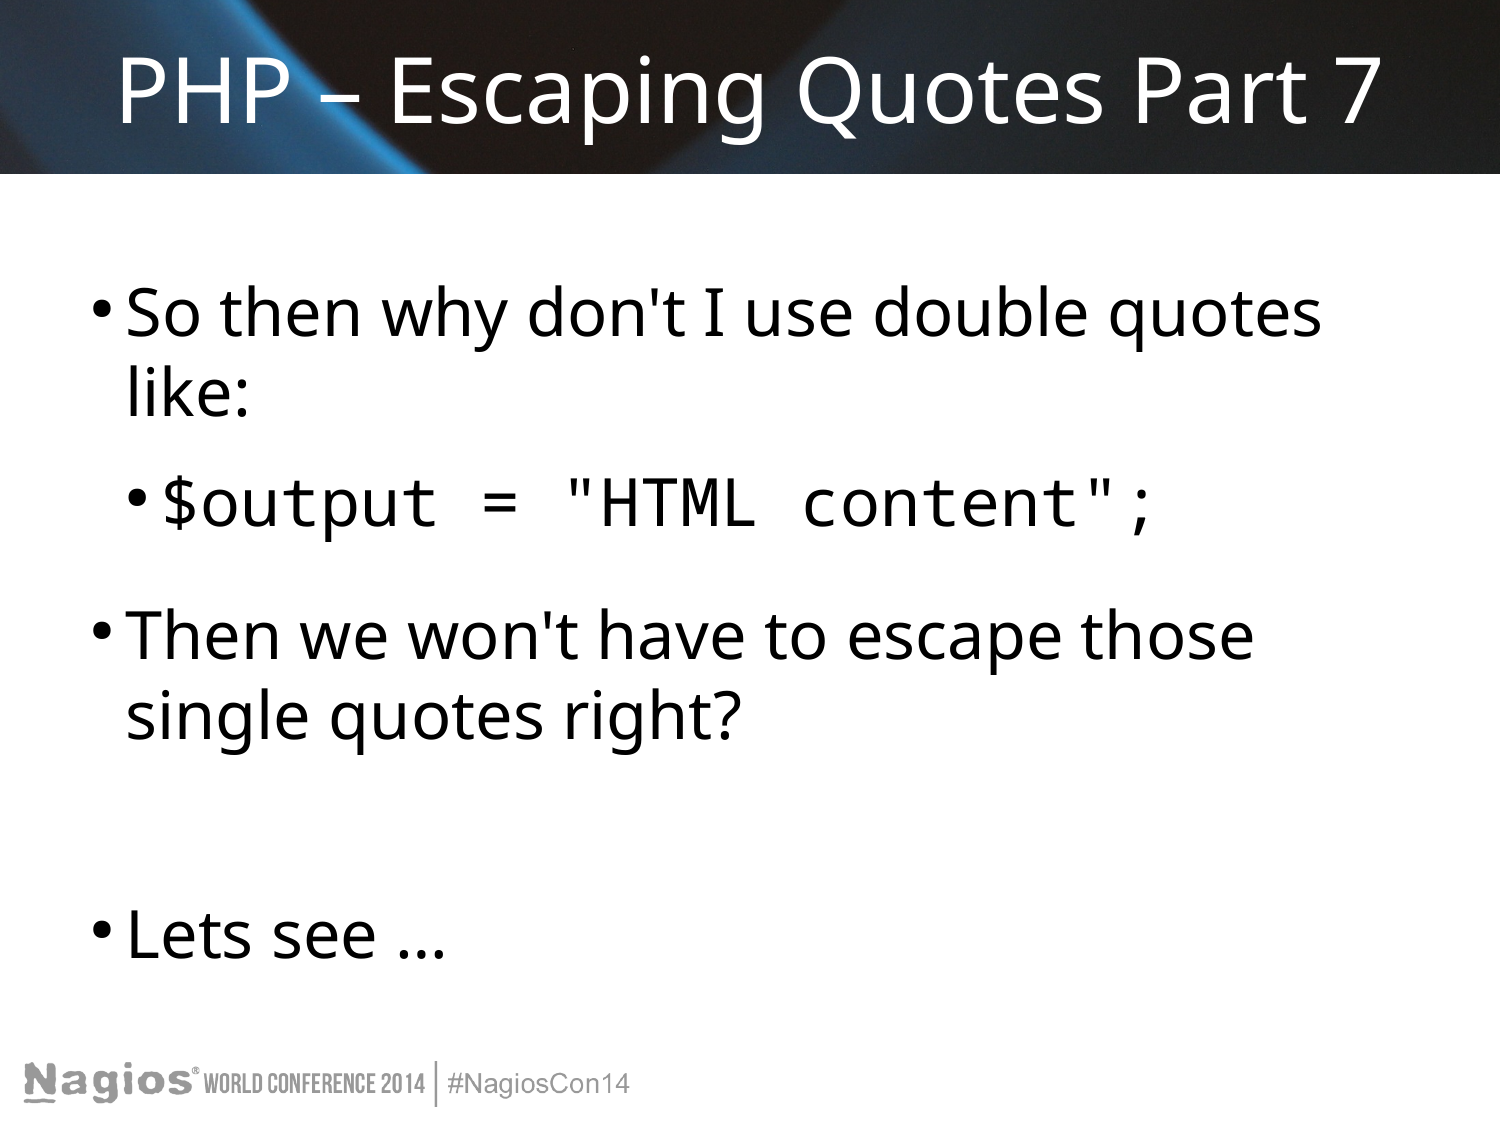

# PHP – Escaping Quotes Part 7
So then why don't I use double quotes like:
$output = "HTML content";
Then we won't have to escape those single quotes right?
Lets see …